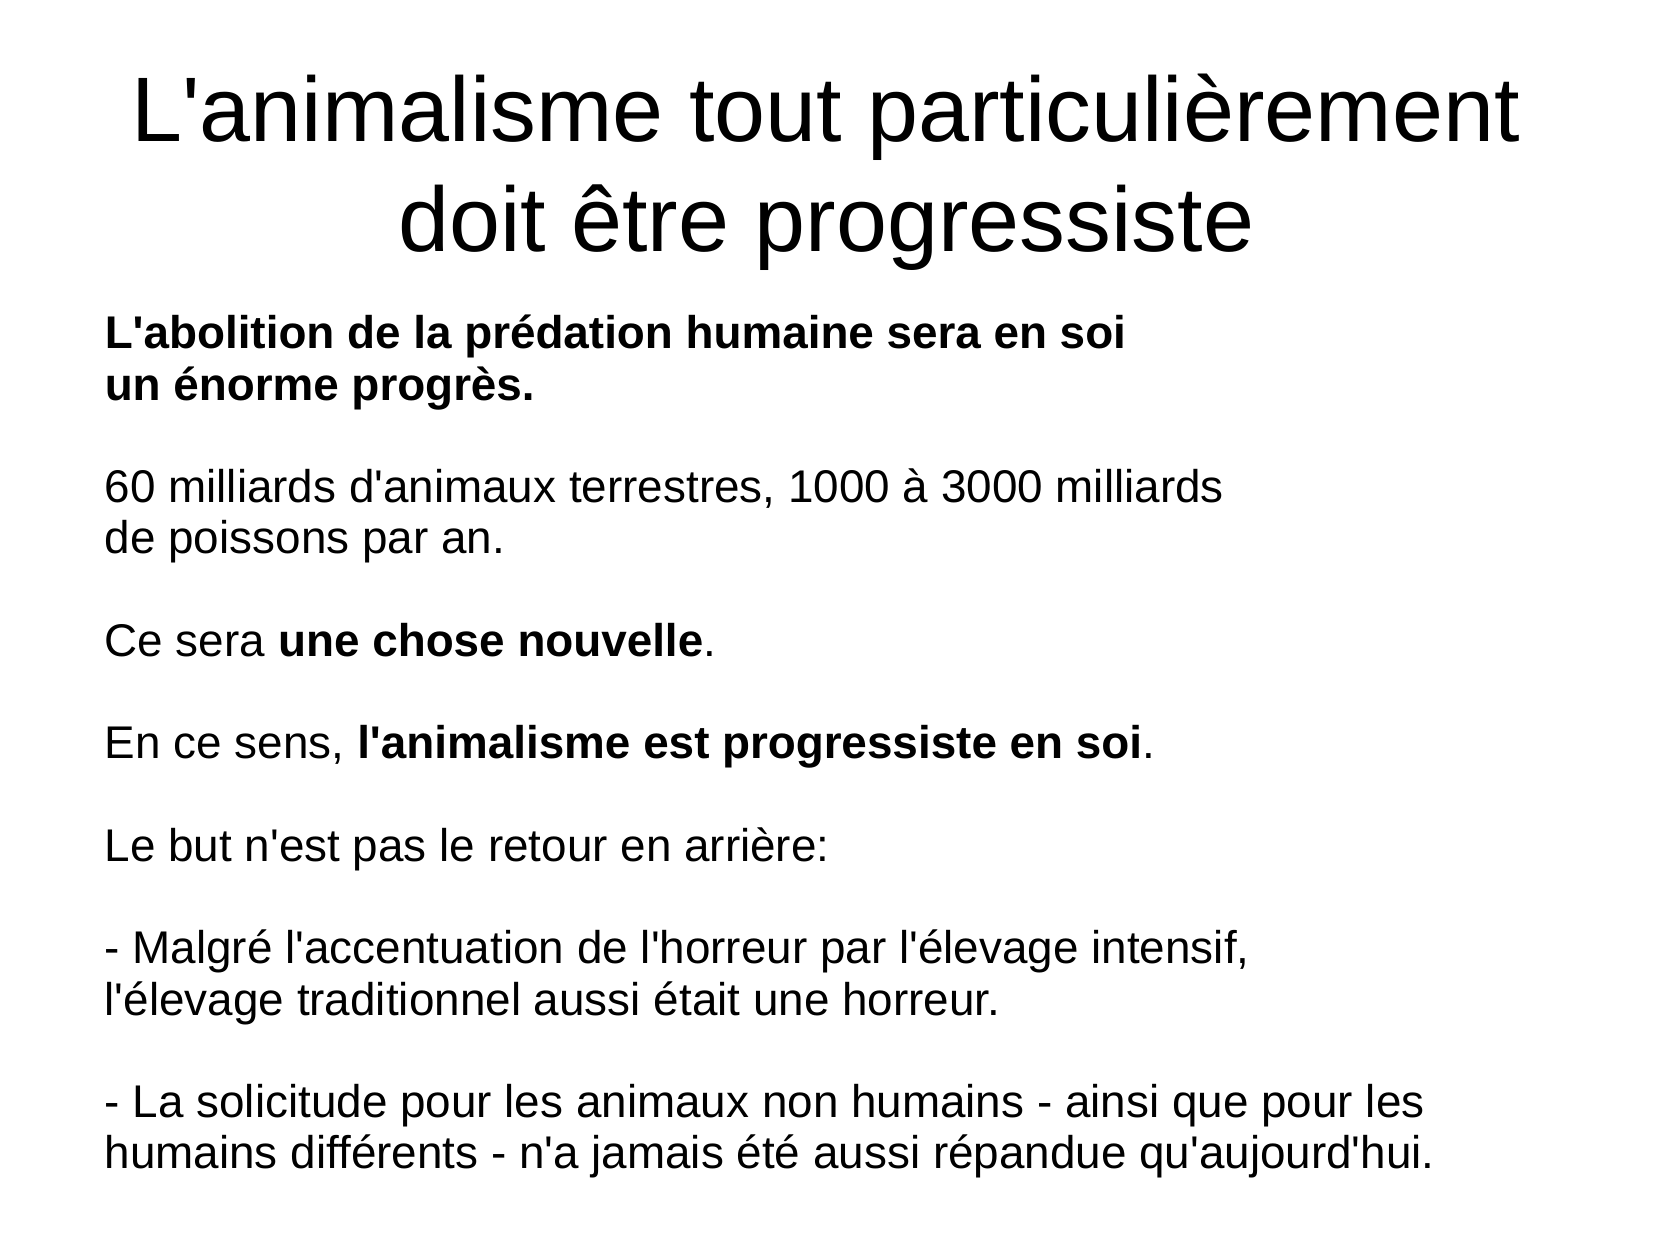

# L'animalisme tout particulièrement doit être progressiste
L'abolition de la prédation humaine sera en soi
un énorme progrès.
60 milliards d'animaux terrestres, 1000 à 3000 milliards
de poissons par an.
Ce sera une chose nouvelle.
En ce sens, l'animalisme est progressiste en soi.
Le but n'est pas le retour en arrière:
- Malgré l'accentuation de l'horreur par l'élevage intensif,
l'élevage traditionnel aussi était une horreur.
- La solicitude pour les animaux non humains - ainsi que pour les
humains différents - n'a jamais été aussi répandue qu'aujourd'hui.